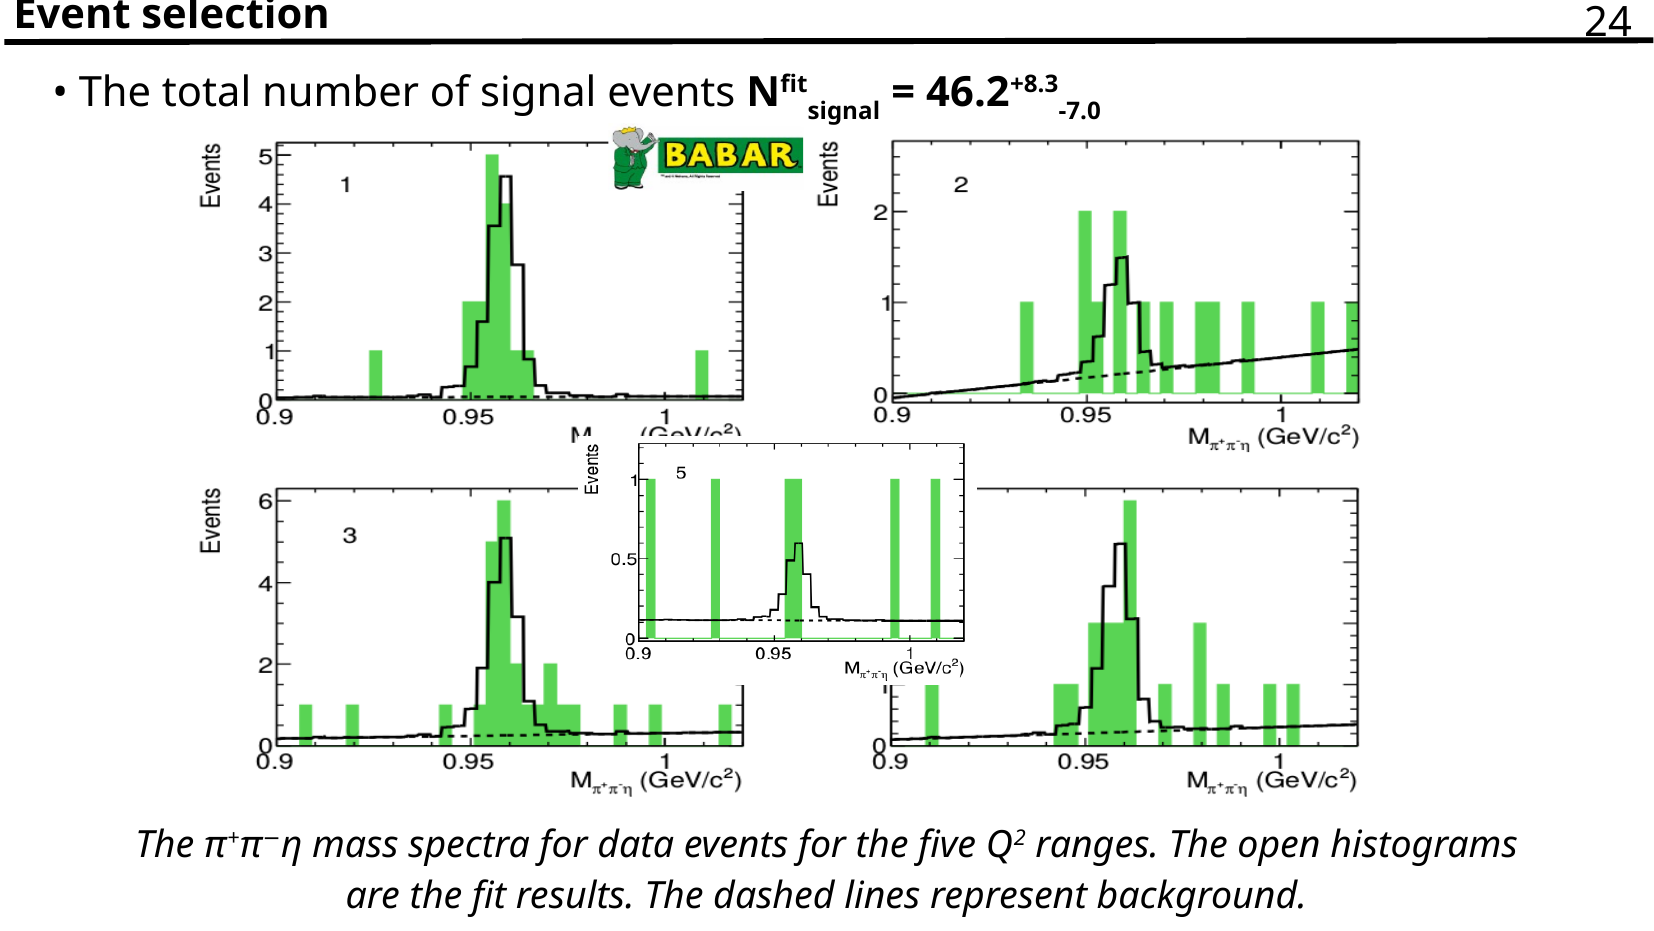

Event selection
24
 • The total number of signal events Nfitsignal = 46.2+8.3-7.0
The π+π−η mass spectra for data events for the five Q2 ranges. The open histograms are the fit results. The dashed lines represent background.